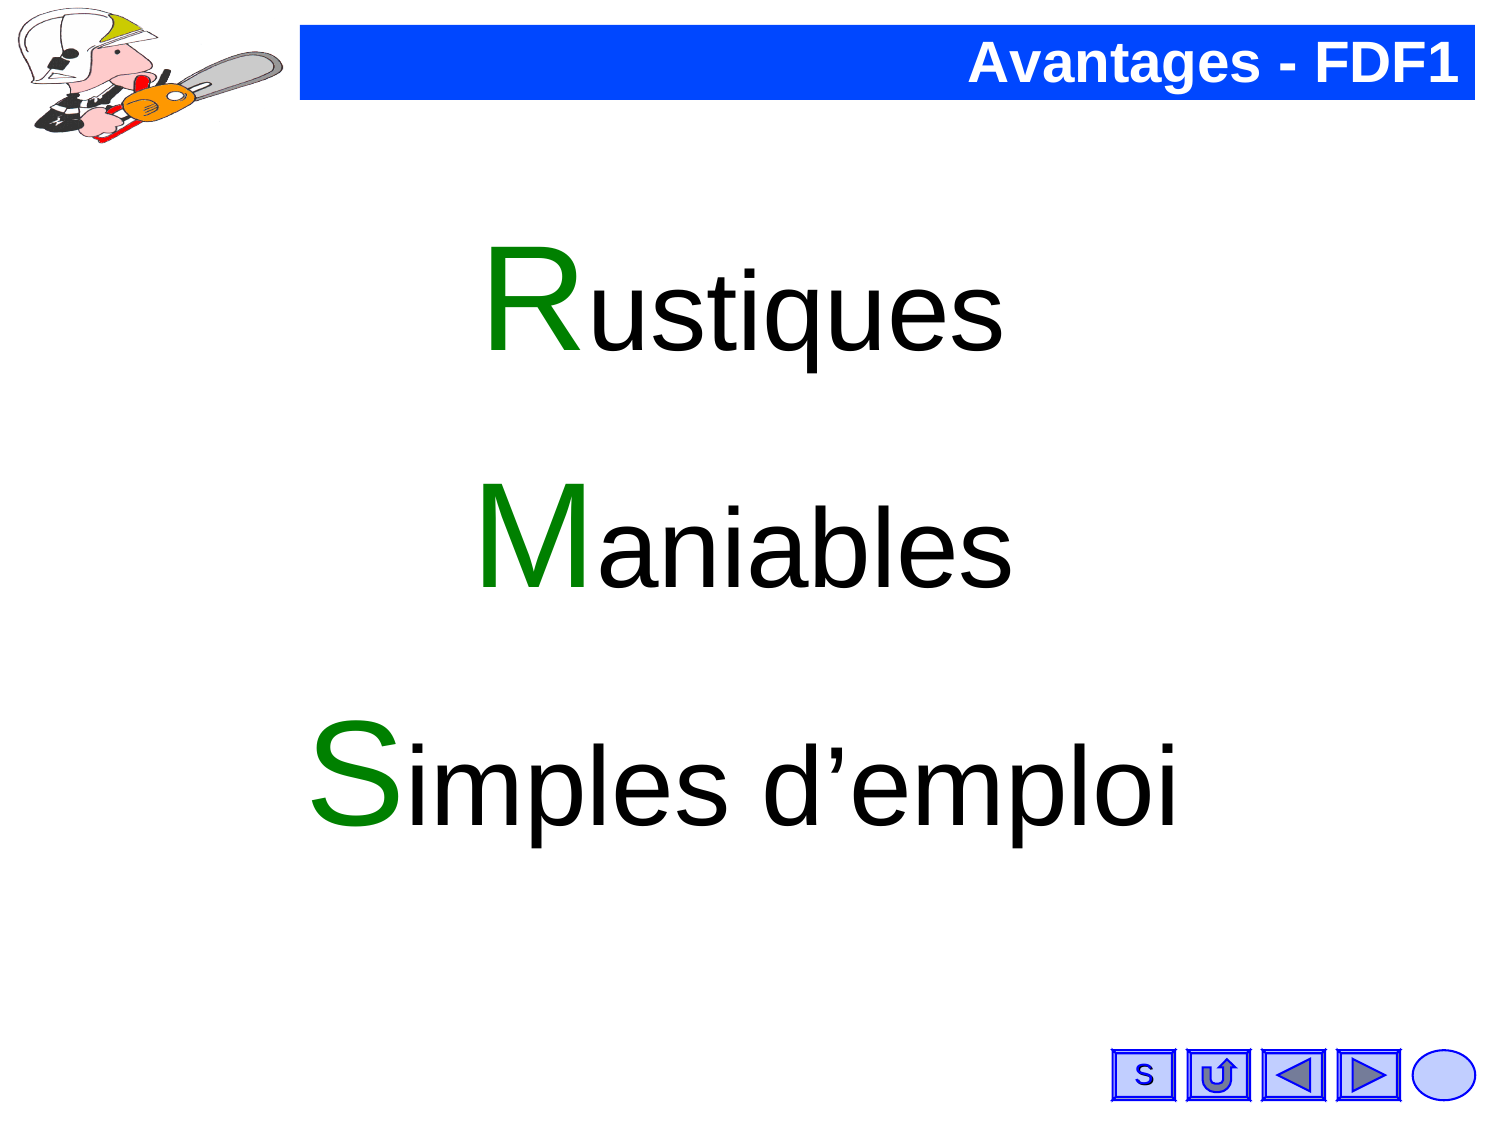

Avantages - FDF1
Rustiques
Maniables
Simples d’emploi